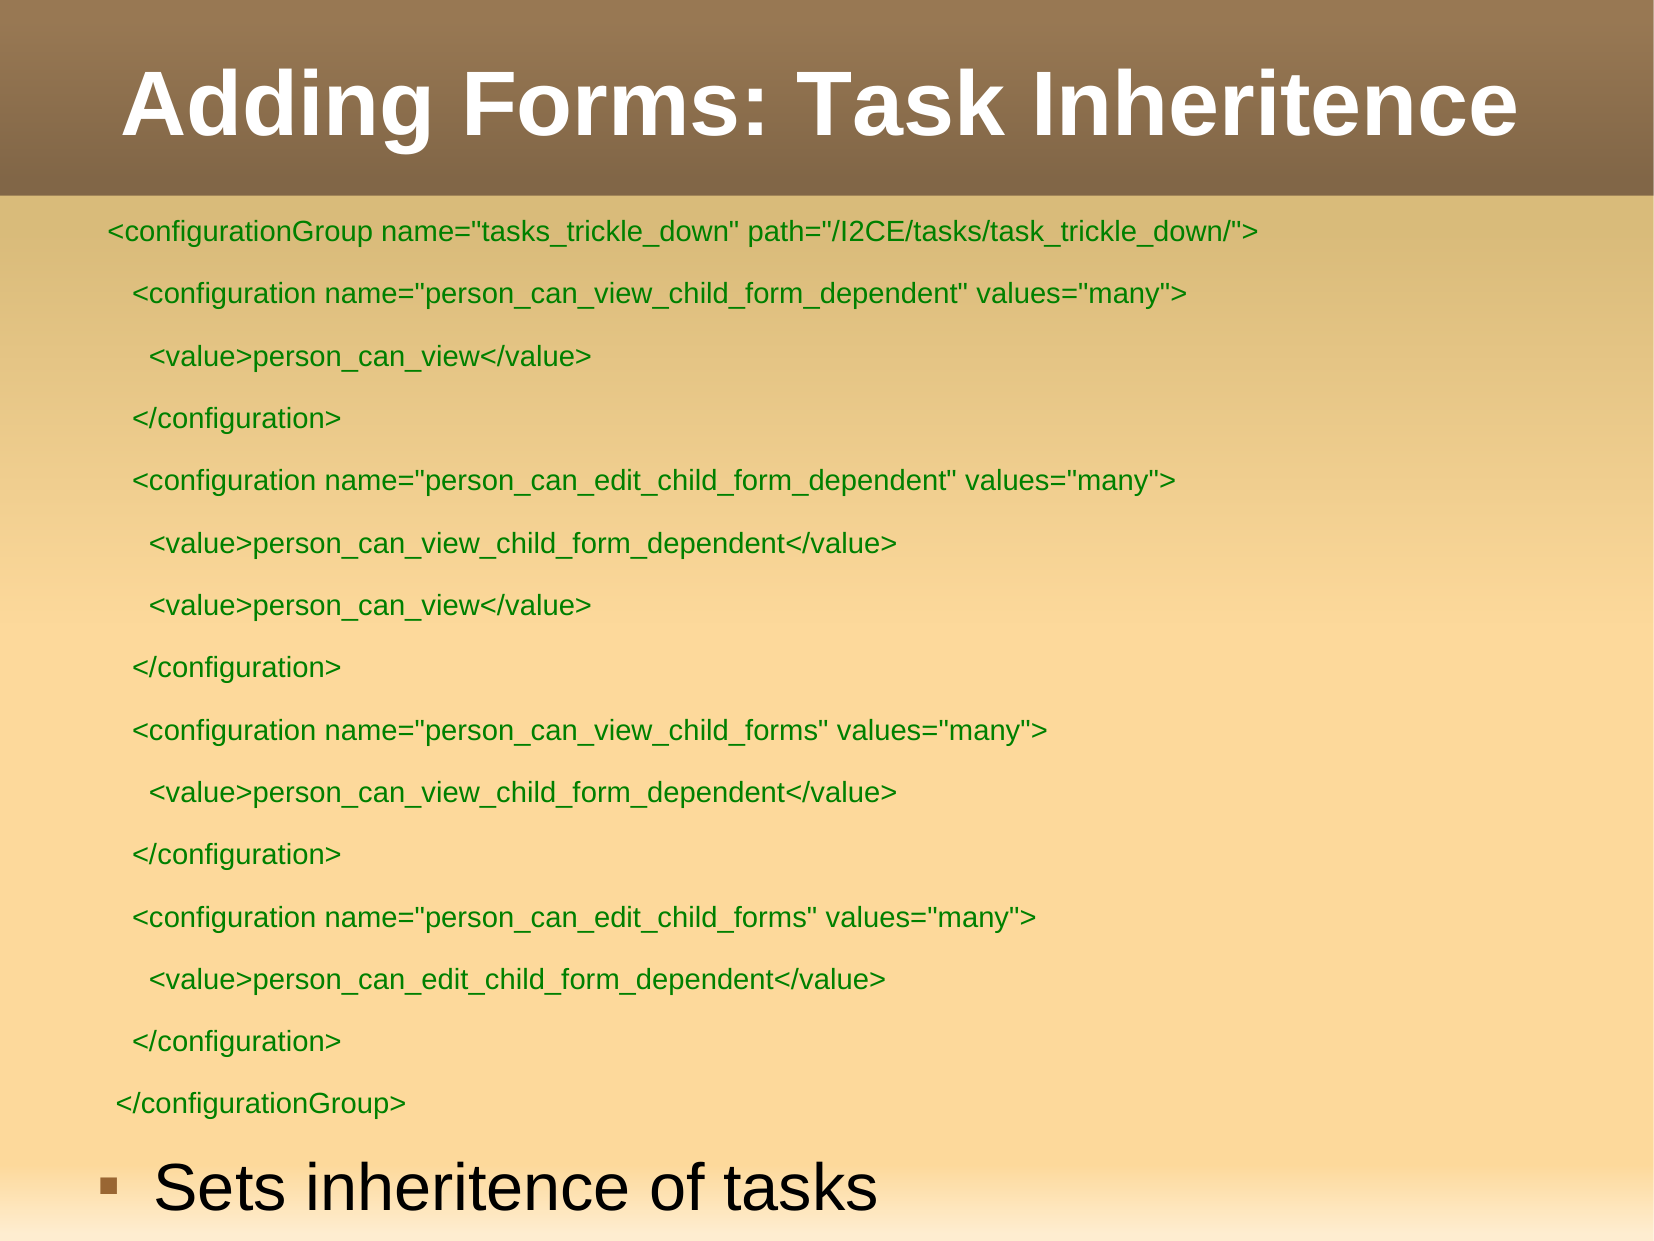

# Adding Forms: Task Inheritence
 <configurationGroup name="tasks_trickle_down" path="/I2CE/tasks/task_trickle_down/">
 <configuration name="person_can_view_child_form_dependent" values="many">
 <value>person_can_view</value>
 </configuration>
 <configuration name="person_can_edit_child_form_dependent" values="many">
 <value>person_can_view_child_form_dependent</value>
 <value>person_can_view</value>
 </configuration>
 <configuration name="person_can_view_child_forms" values="many">
 <value>person_can_view_child_form_dependent</value>
 </configuration>
 <configuration name="person_can_edit_child_forms" values="many">
 <value>person_can_edit_child_form_dependent</value>
 </configuration>
 </configurationGroup>
Sets inheritence of tasks